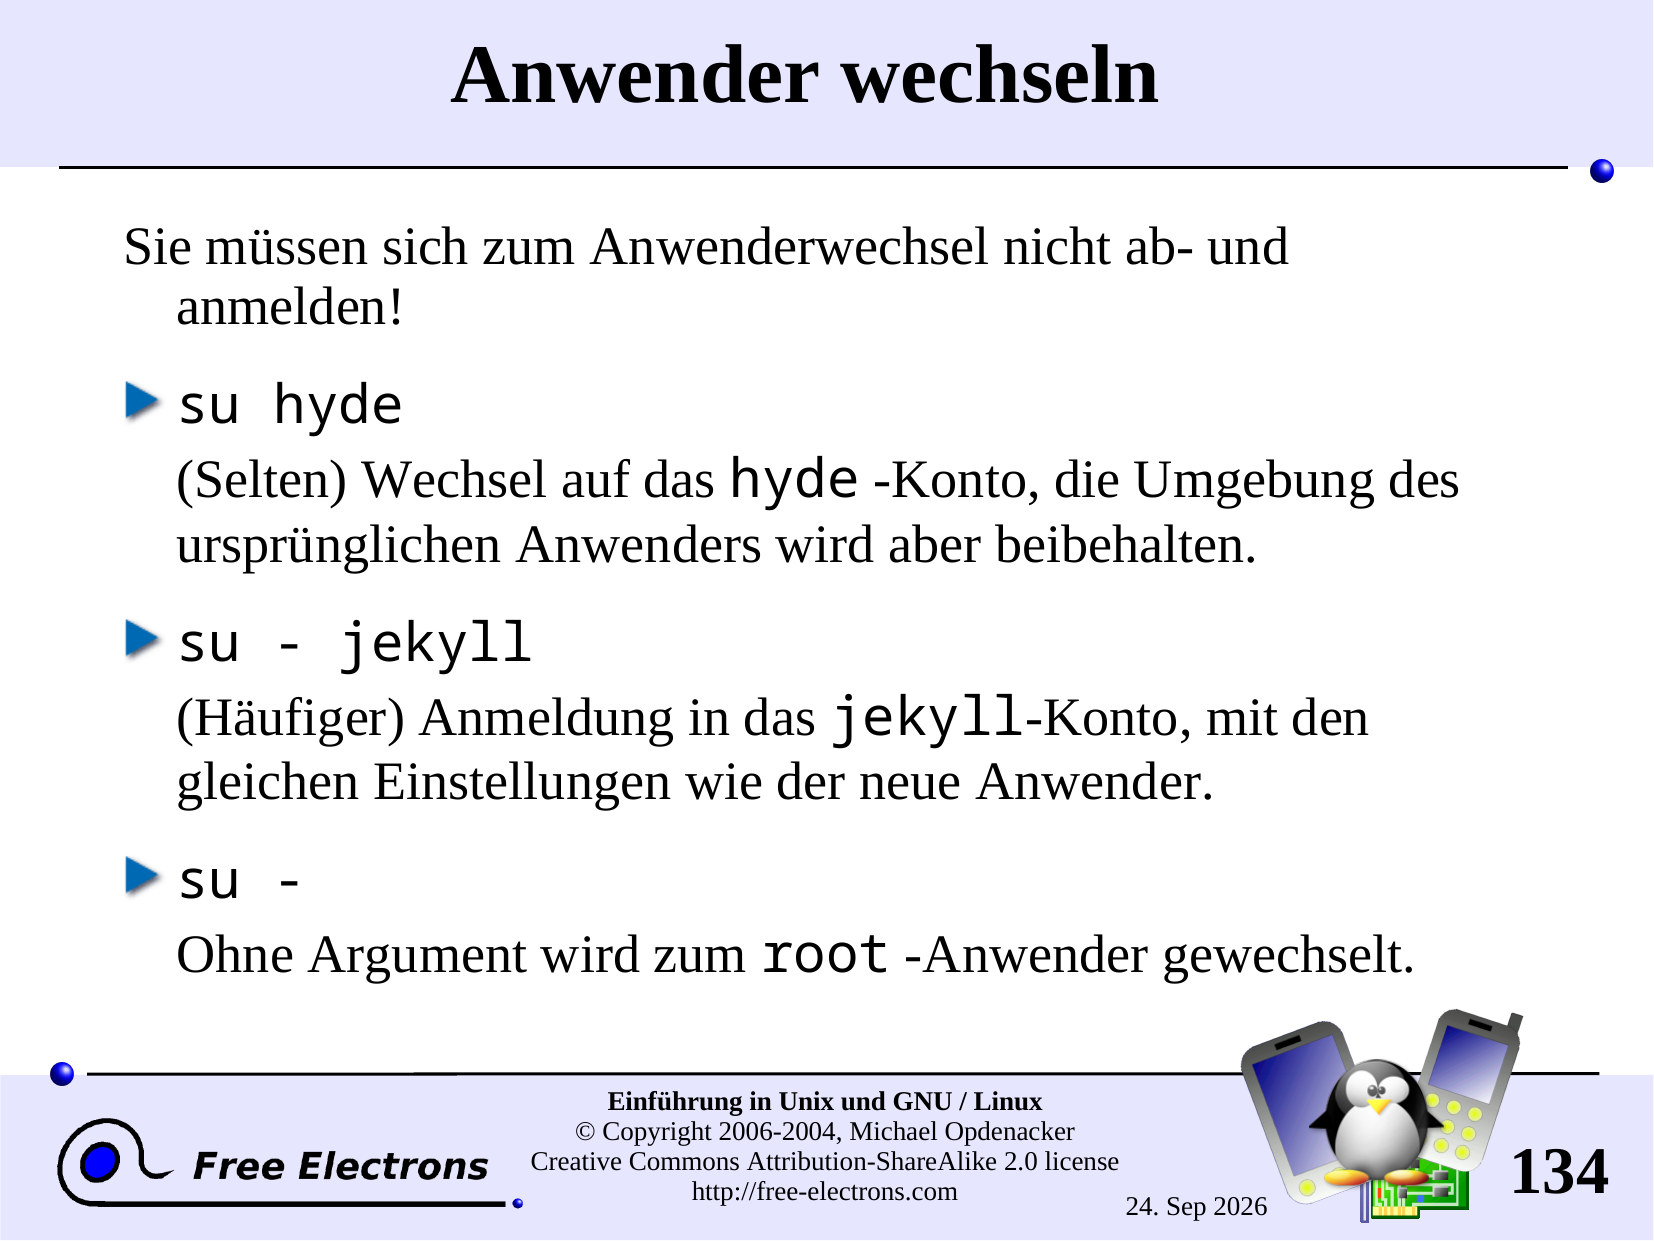

# Anwender wechseln
Sie müssen sich zum Anwenderwechsel nicht ab- und anmelden!
su hyde
(Selten) Wechsel auf das hyde -Konto, die Umgebung des ursprünglichen Anwenders wird aber beibehalten.
su - jekyll
(Häufiger) Anmeldung in das jekyll-Konto, mit den gleichen Einstellungen wie der neue Anwender.
su -
Ohne Argument wird zum root -Anwender gewechselt.